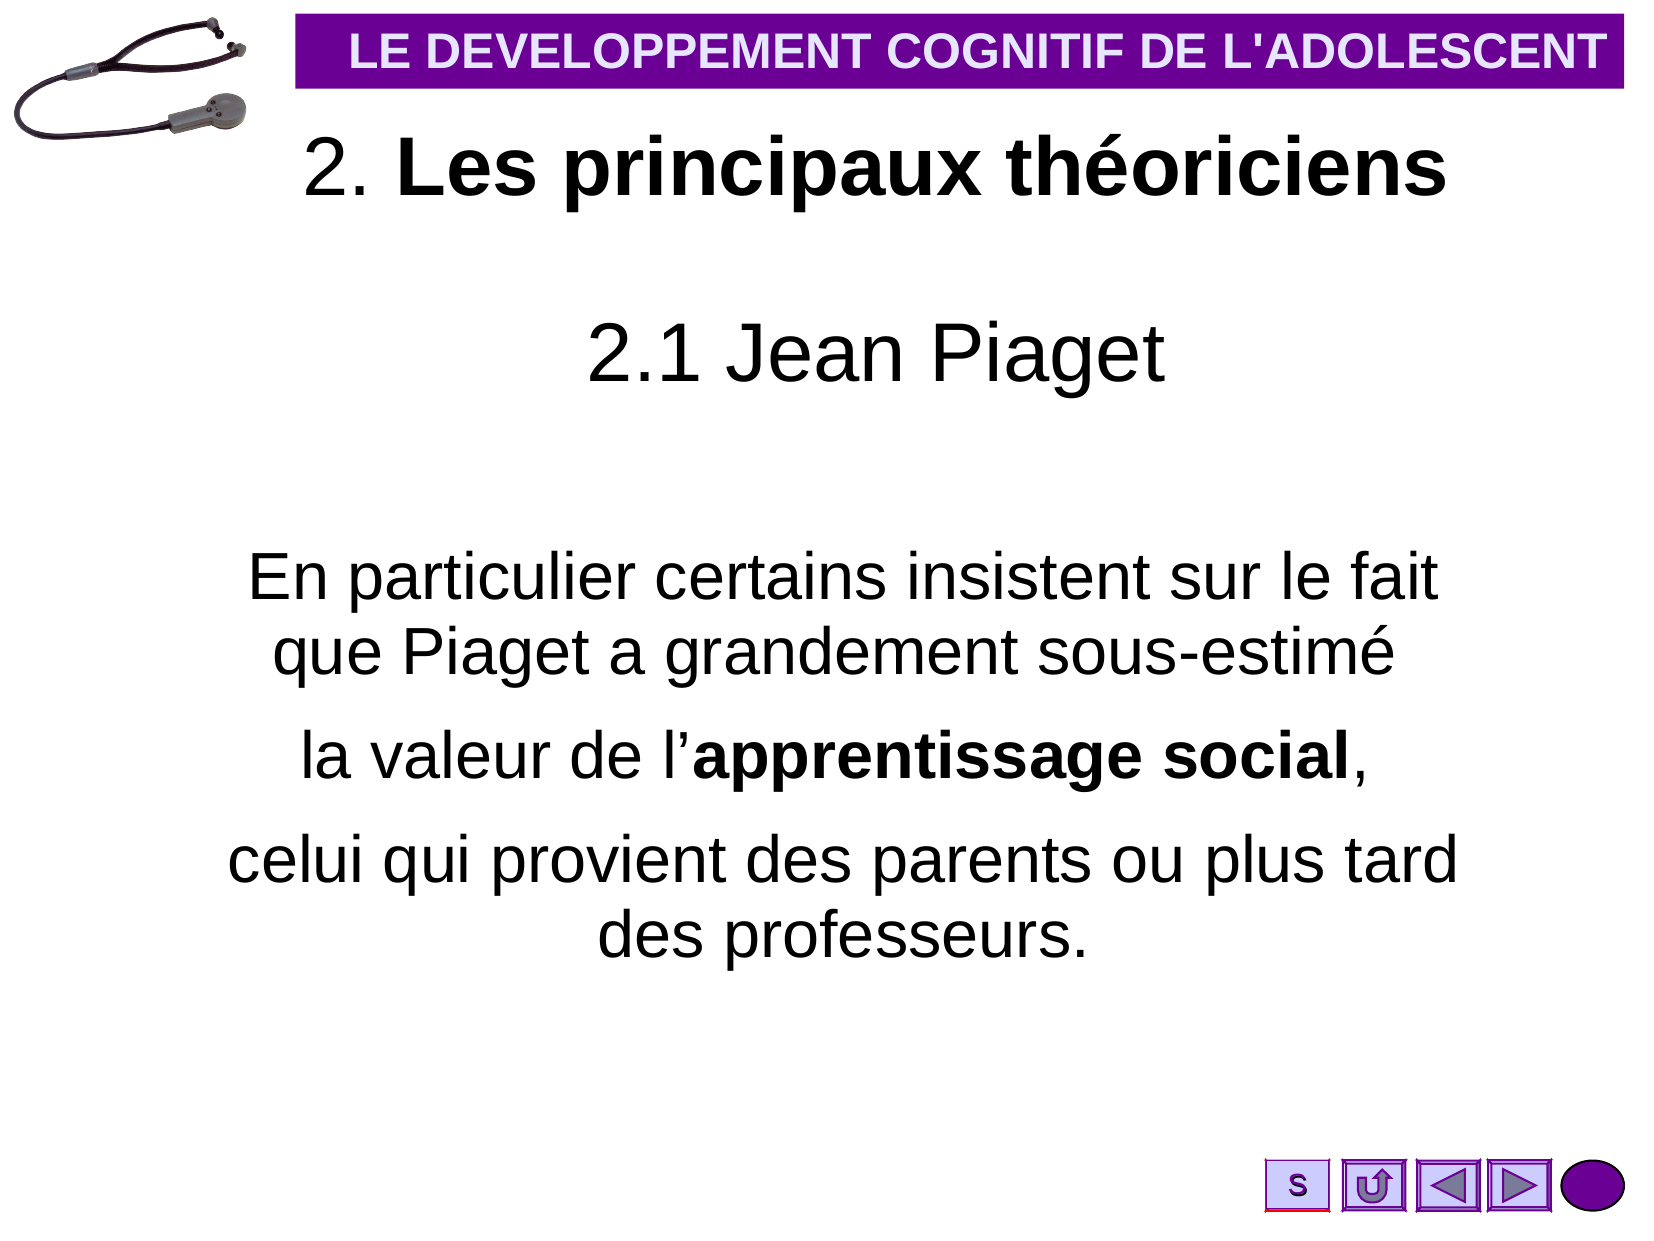

LE DEVELOPPEMENT COGNITIF DE L'ADOLESCENT
2. Les principaux théoriciens
2.1 Jean Piaget
# En particulier certains insistent sur le fait que Piaget a grandement sous-estimé
la valeur de l’apprentissage social,
celui qui provient des parents ou plus tard des professeurs.